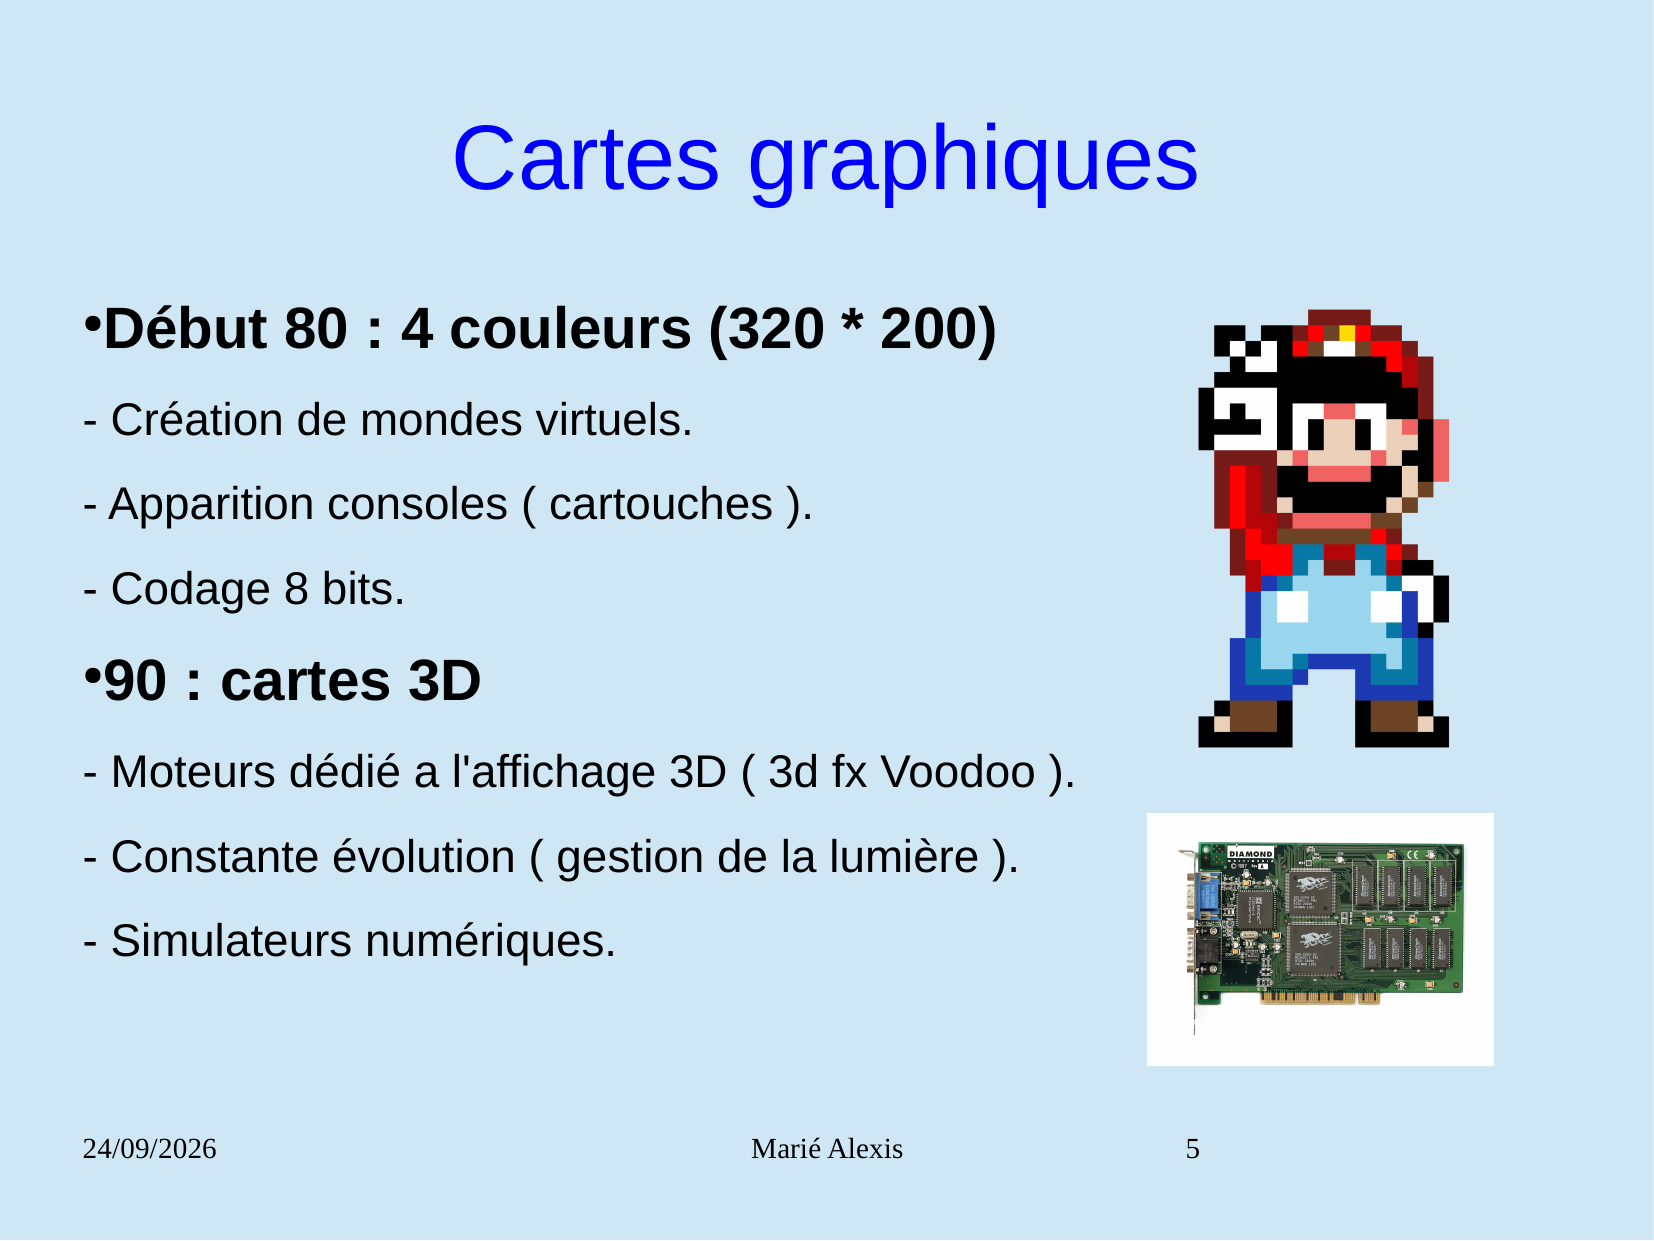

# Cartes graphiques
Début 80 : 4 couleurs (320 * 200)
- Création de mondes virtuels.
- Apparition consoles ( cartouches ).
- Codage 8 bits.
90 : cartes 3D
- Moteurs dédié a l'affichage 3D ( 3d fx Voodoo ).
- Constante évolution ( gestion de la lumière ).
- Simulateurs numériques.
Marié Alexis